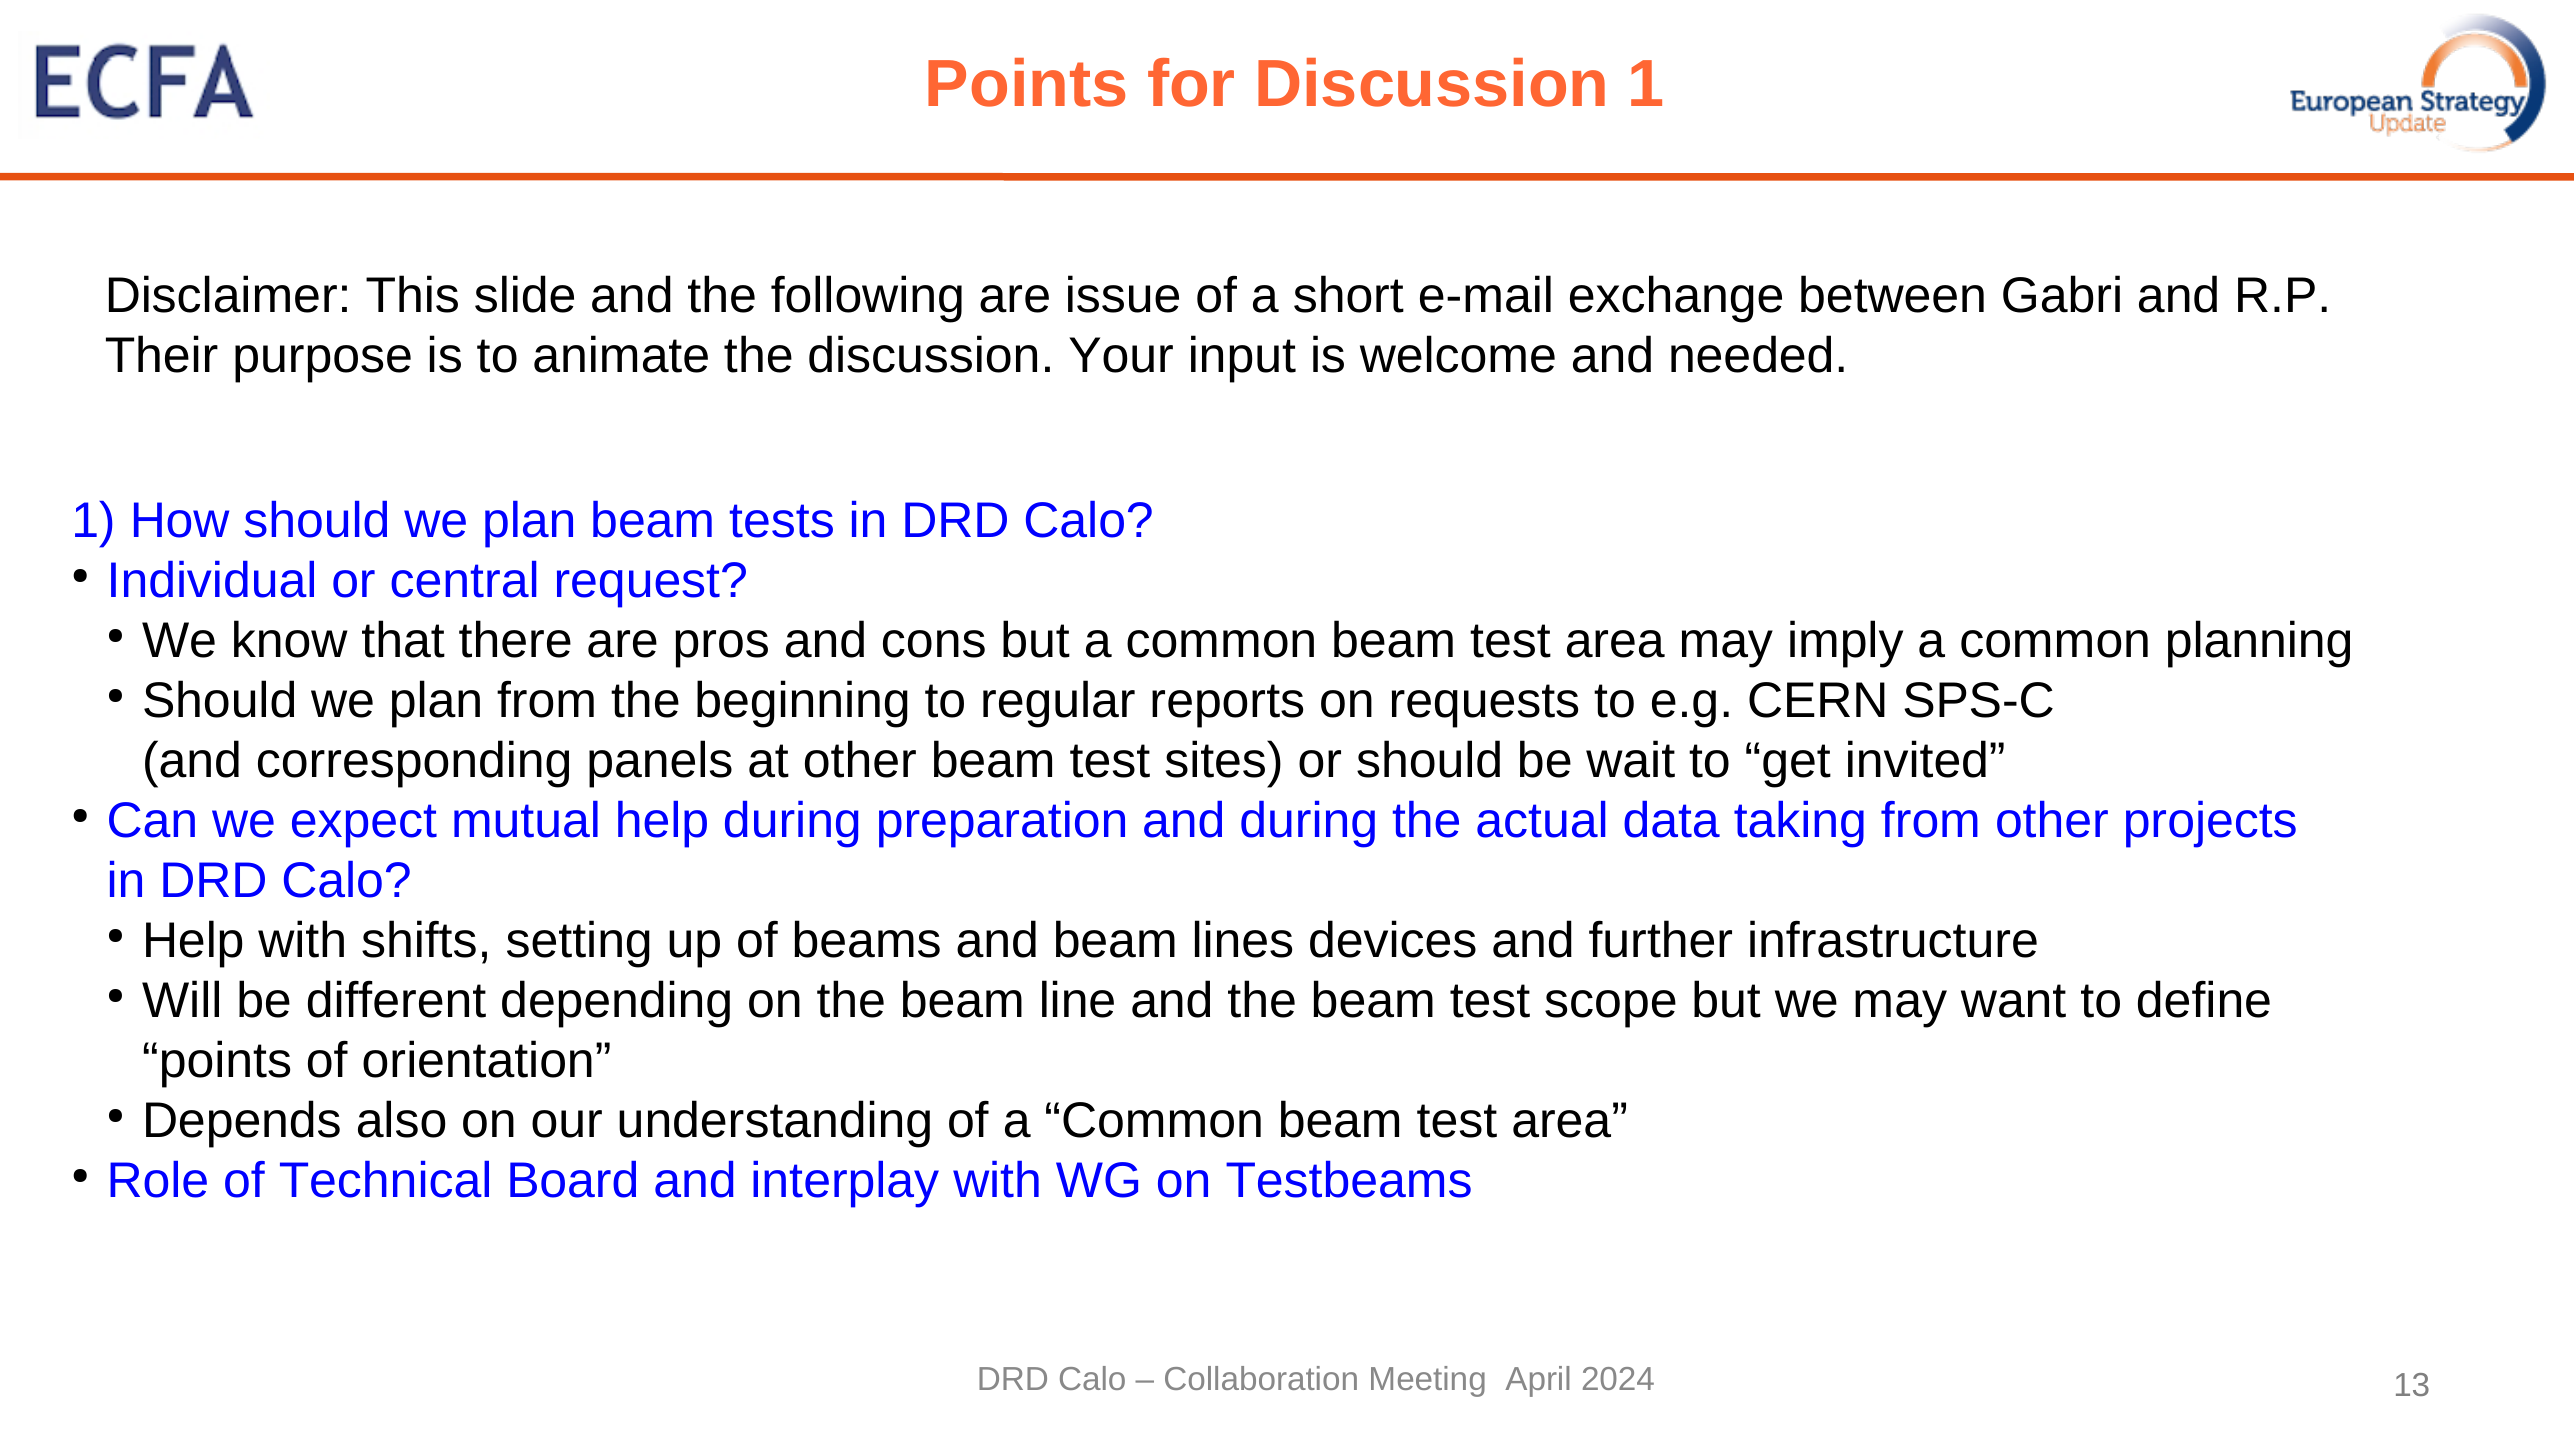

# Points for Discussion 1
Disclaimer: This slide and the following are issue of a short e-mail exchange between Gabri and R.P.
Their purpose is to animate the discussion. Your input is welcome and needed.
1) How should we plan beam tests in DRD Calo?
Individual or central request?
We know that there are pros and cons but a common beam test area may imply a common planning
Should we plan from the beginning to regular reports on requests to e.g. CERN SPS-C
(and corresponding panels at other beam test sites) or should be wait to “get invited”
Can we expect mutual help during preparation and during the actual data taking from other projects
in DRD Calo?
Help with shifts, setting up of beams and beam lines devices and further infrastructure
Will be different depending on the beam line and the beam test scope but we may want to define
“points of orientation”
Depends also on our understanding of a “Common beam test area”
Role of Technical Board and interplay with WG on Testbeams
13